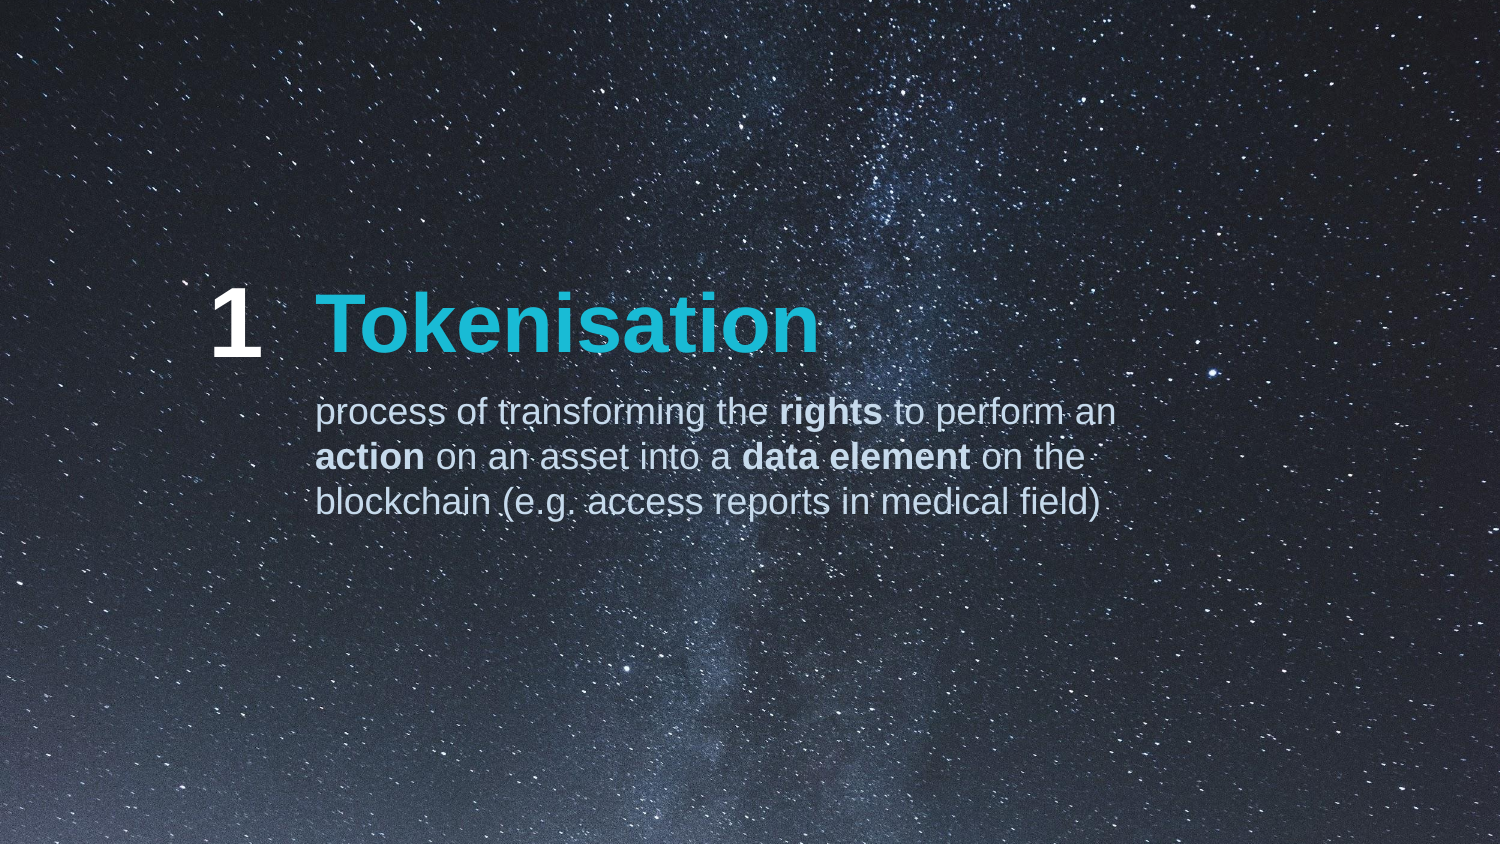

1
# Tokenisation
process of transforming the rights to perform an action on an asset into a data element on the blockchain (e.g. access reports in medical field)